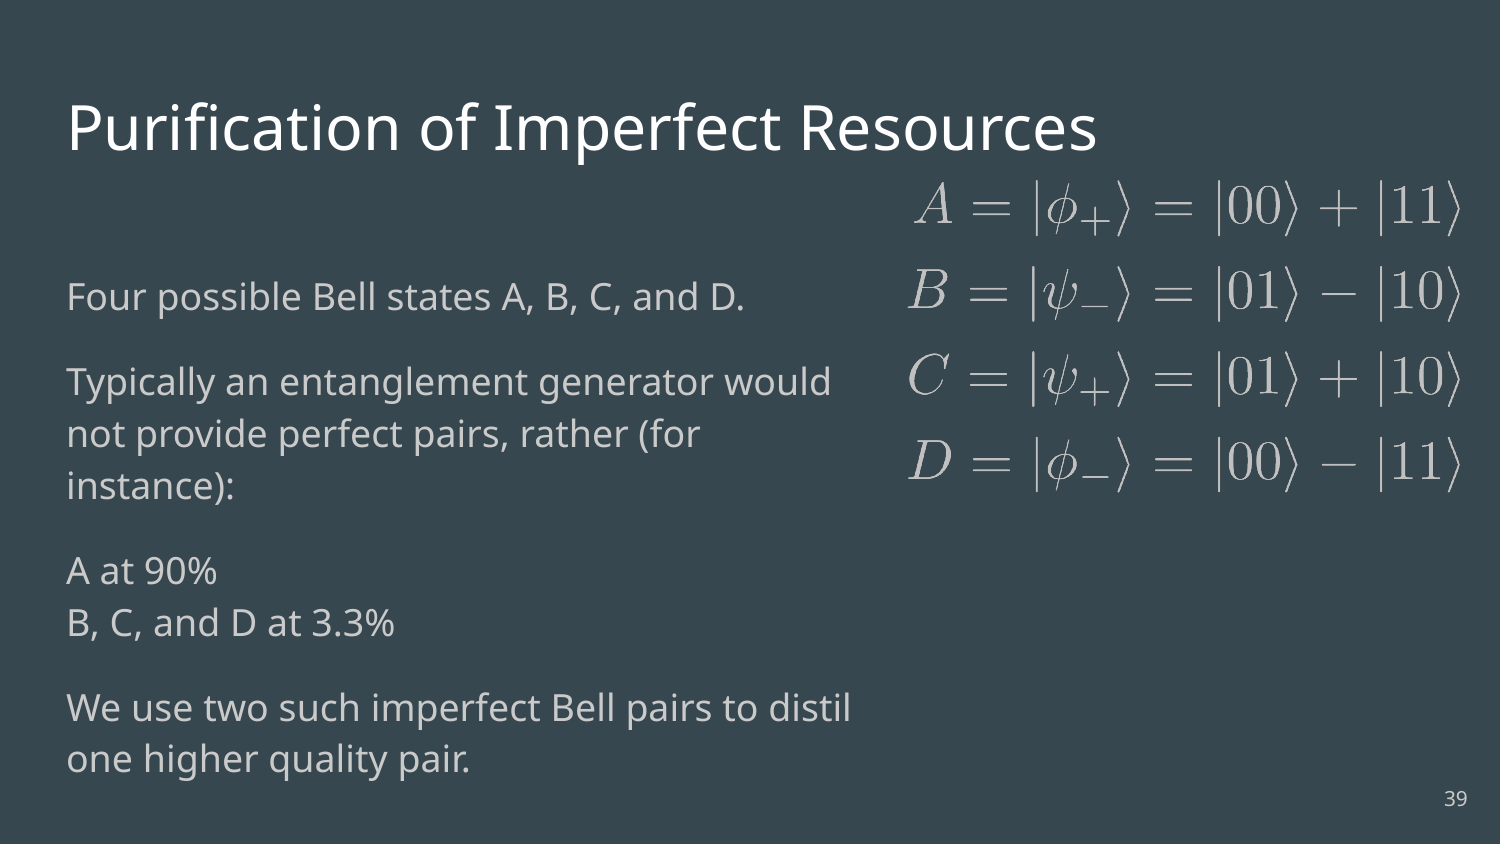

# Purification of Imperfect Resources
Four possible Bell states A, B, C, and D.
Typically an entanglement generator would not provide perfect pairs, rather (for instance):
A at 90%
B, C, and D at 3.3%
We use two such imperfect Bell pairs to distil one higher quality pair.